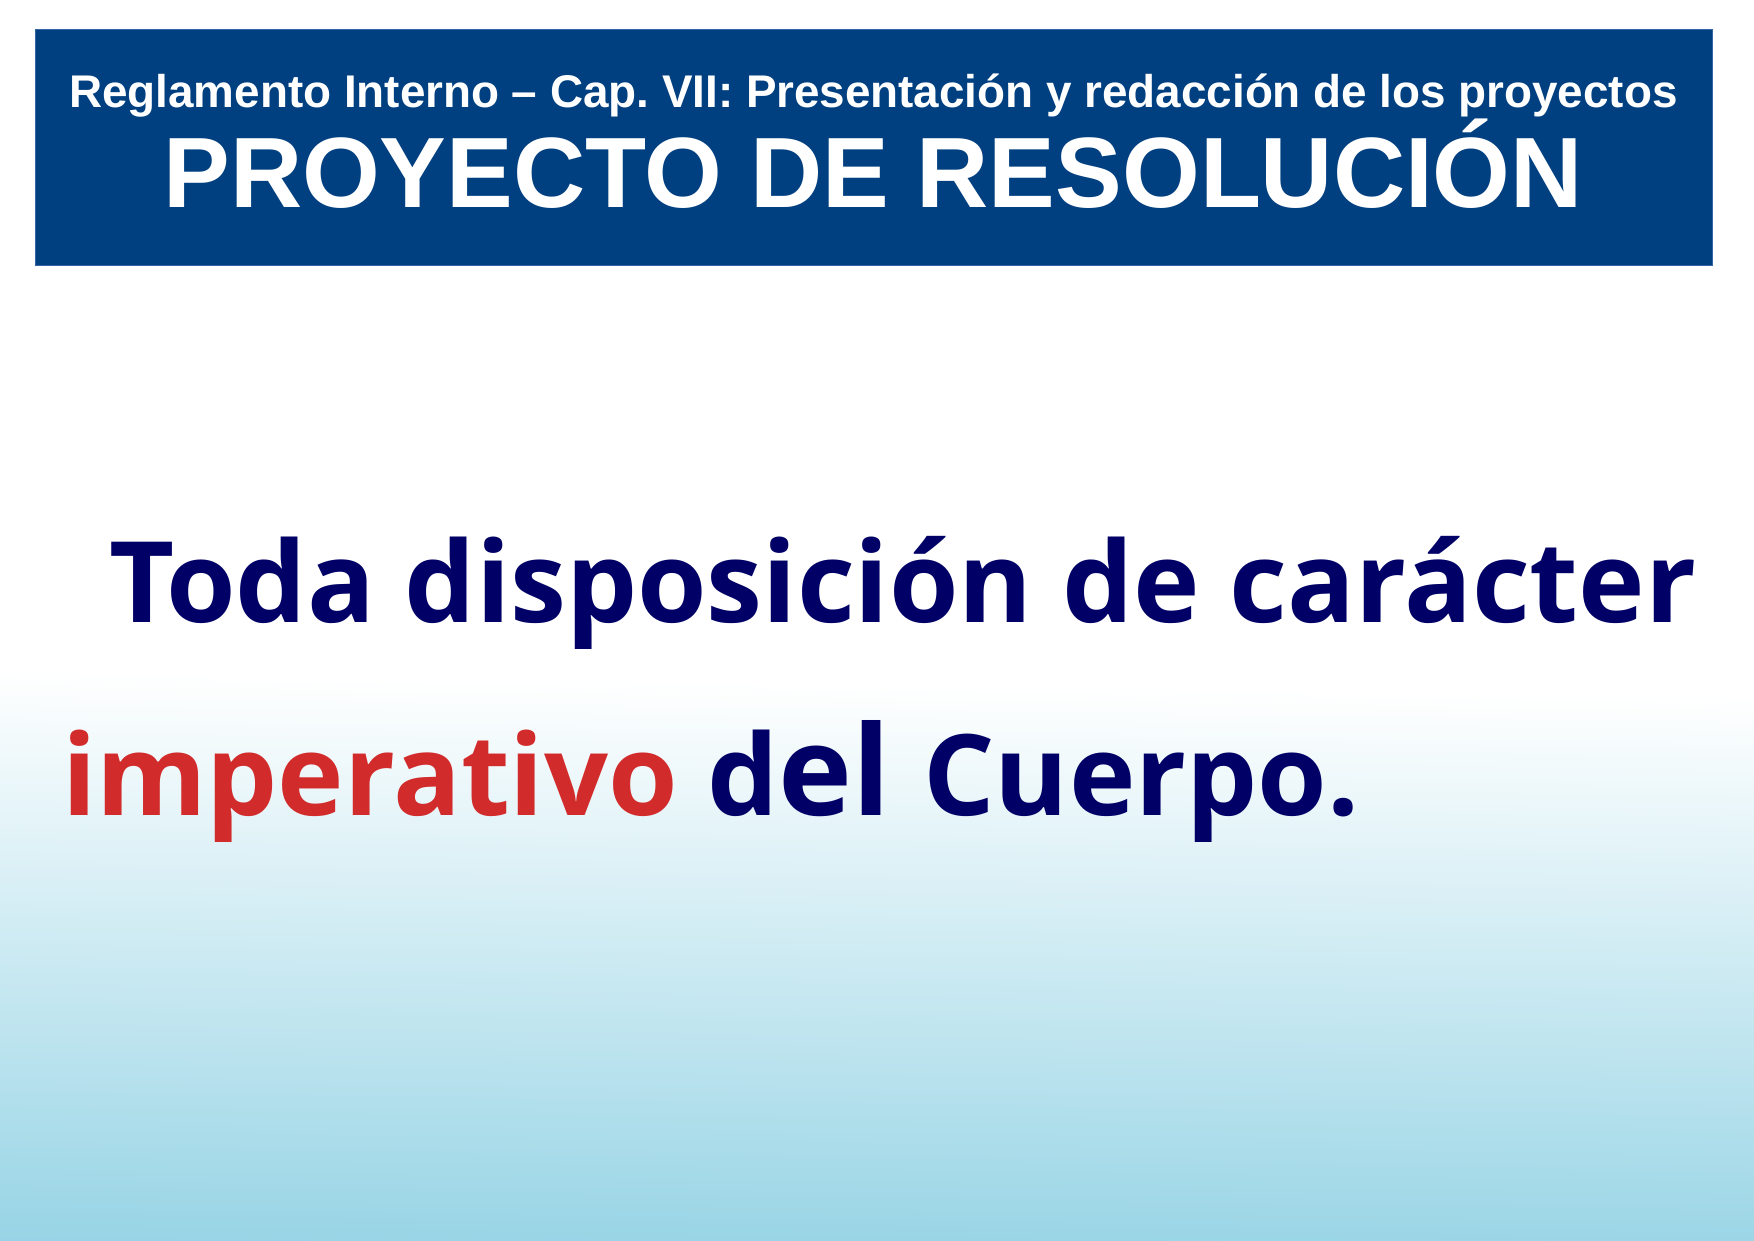

Reglamento Interno – Cap. VII: Presentación y redacción de los proyectos
PROYECTO DE RESOLUCIÓN
Toda disposición de carácter imperativo del Cuerpo.